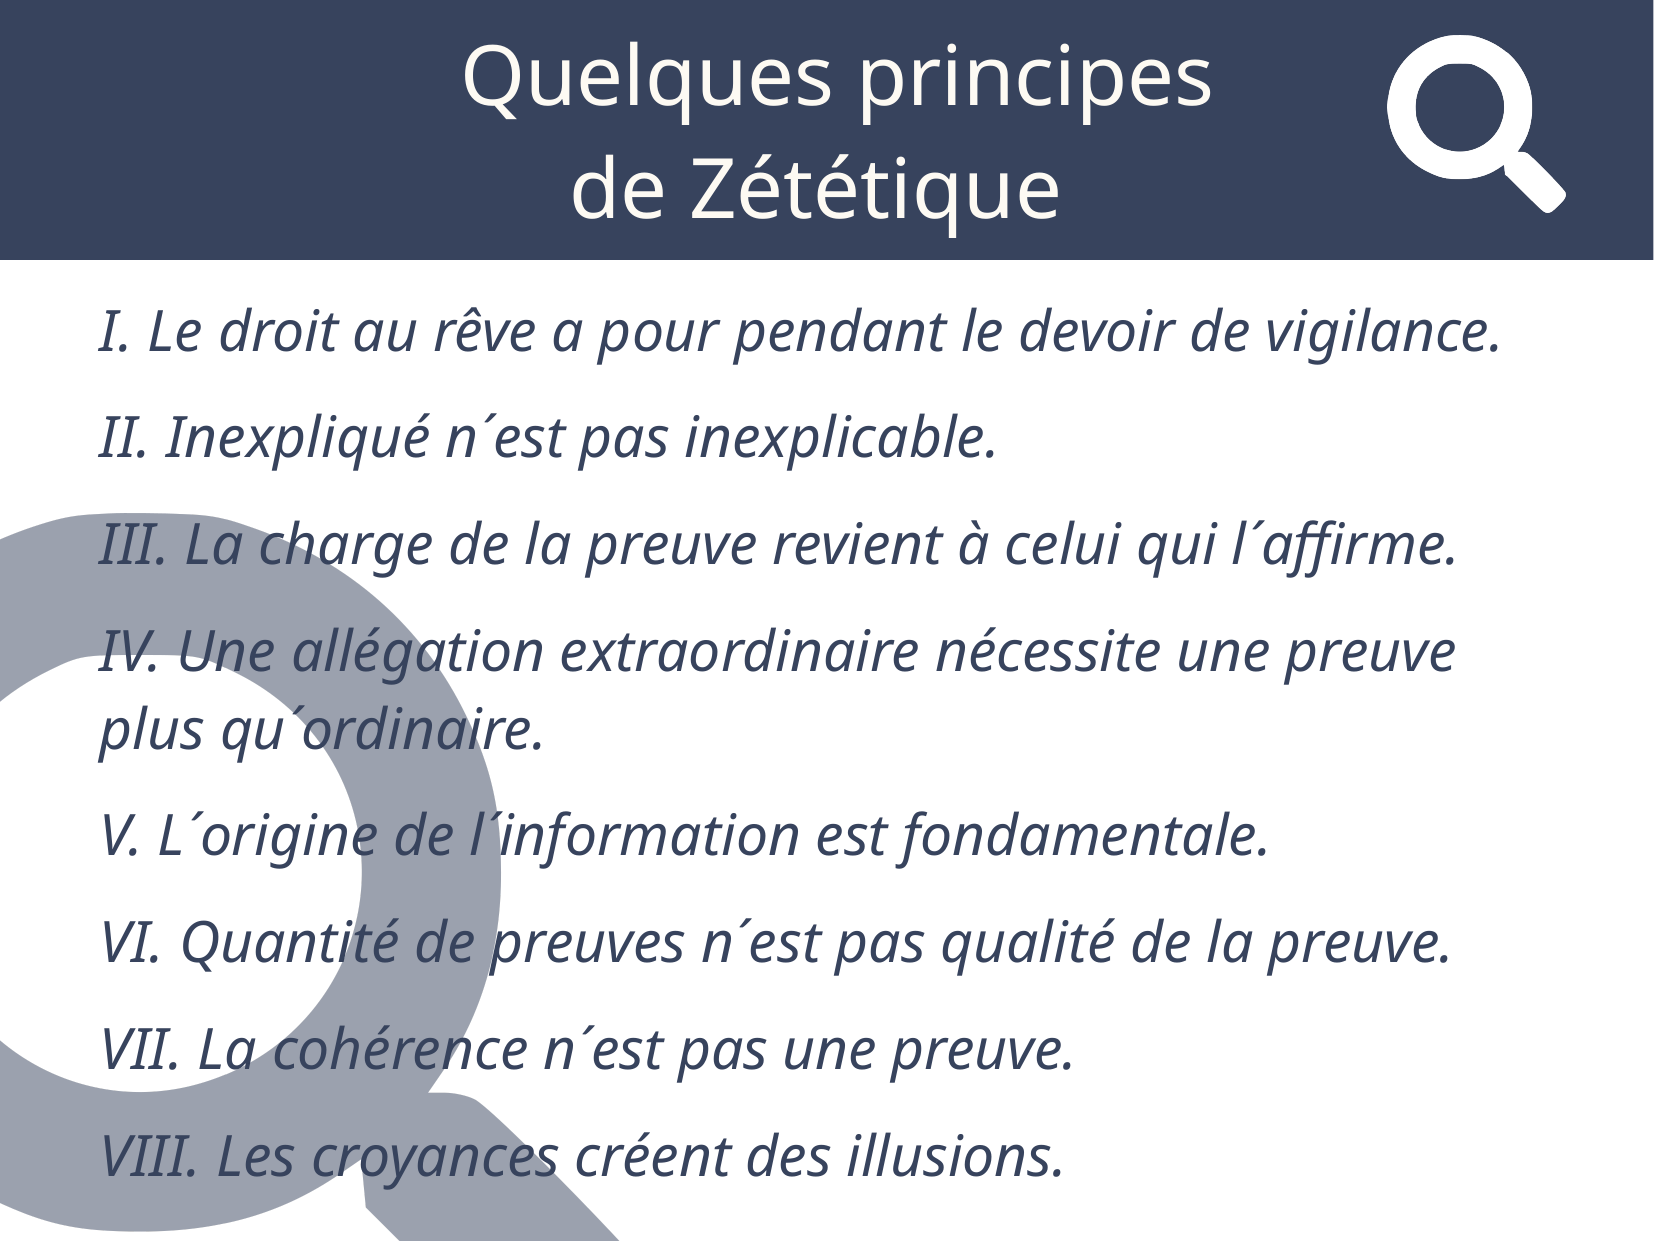

# Quelques principes de Zététique
I. Le droit au rêve a pour pendant le devoir de vigilance.
II. Inexpliqué n´est pas inexplicable.
III. La charge de la preuve revient à celui qui l´affirme.
IV. Une allégation extraordinaire nécessite une preuve plus qu´ordinaire.
V. L´origine de l´information est fondamentale.
VI. Quantité de preuves n´est pas qualité de la preuve.
VII. La cohérence n´est pas une preuve.
VIII. Les croyances créent des illusions.